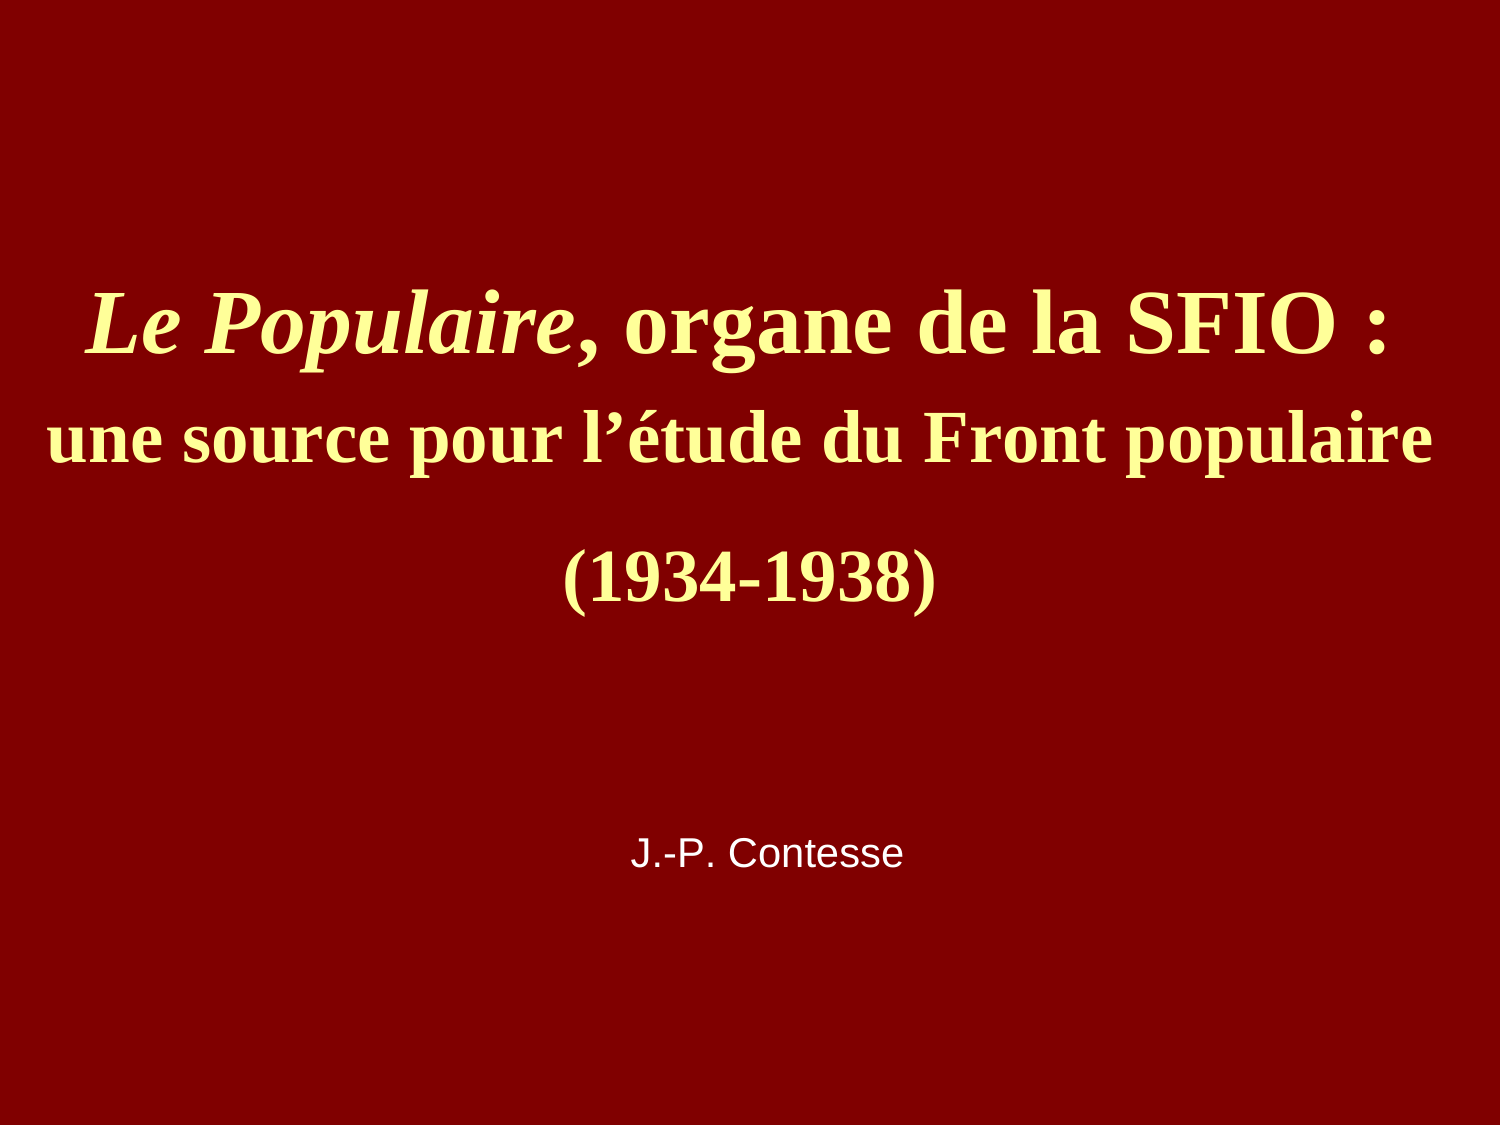

# Le Populaire, organe de la SFIO : une source pour l’étude du Front populaire (1934-1938)
J.-P. Contesse